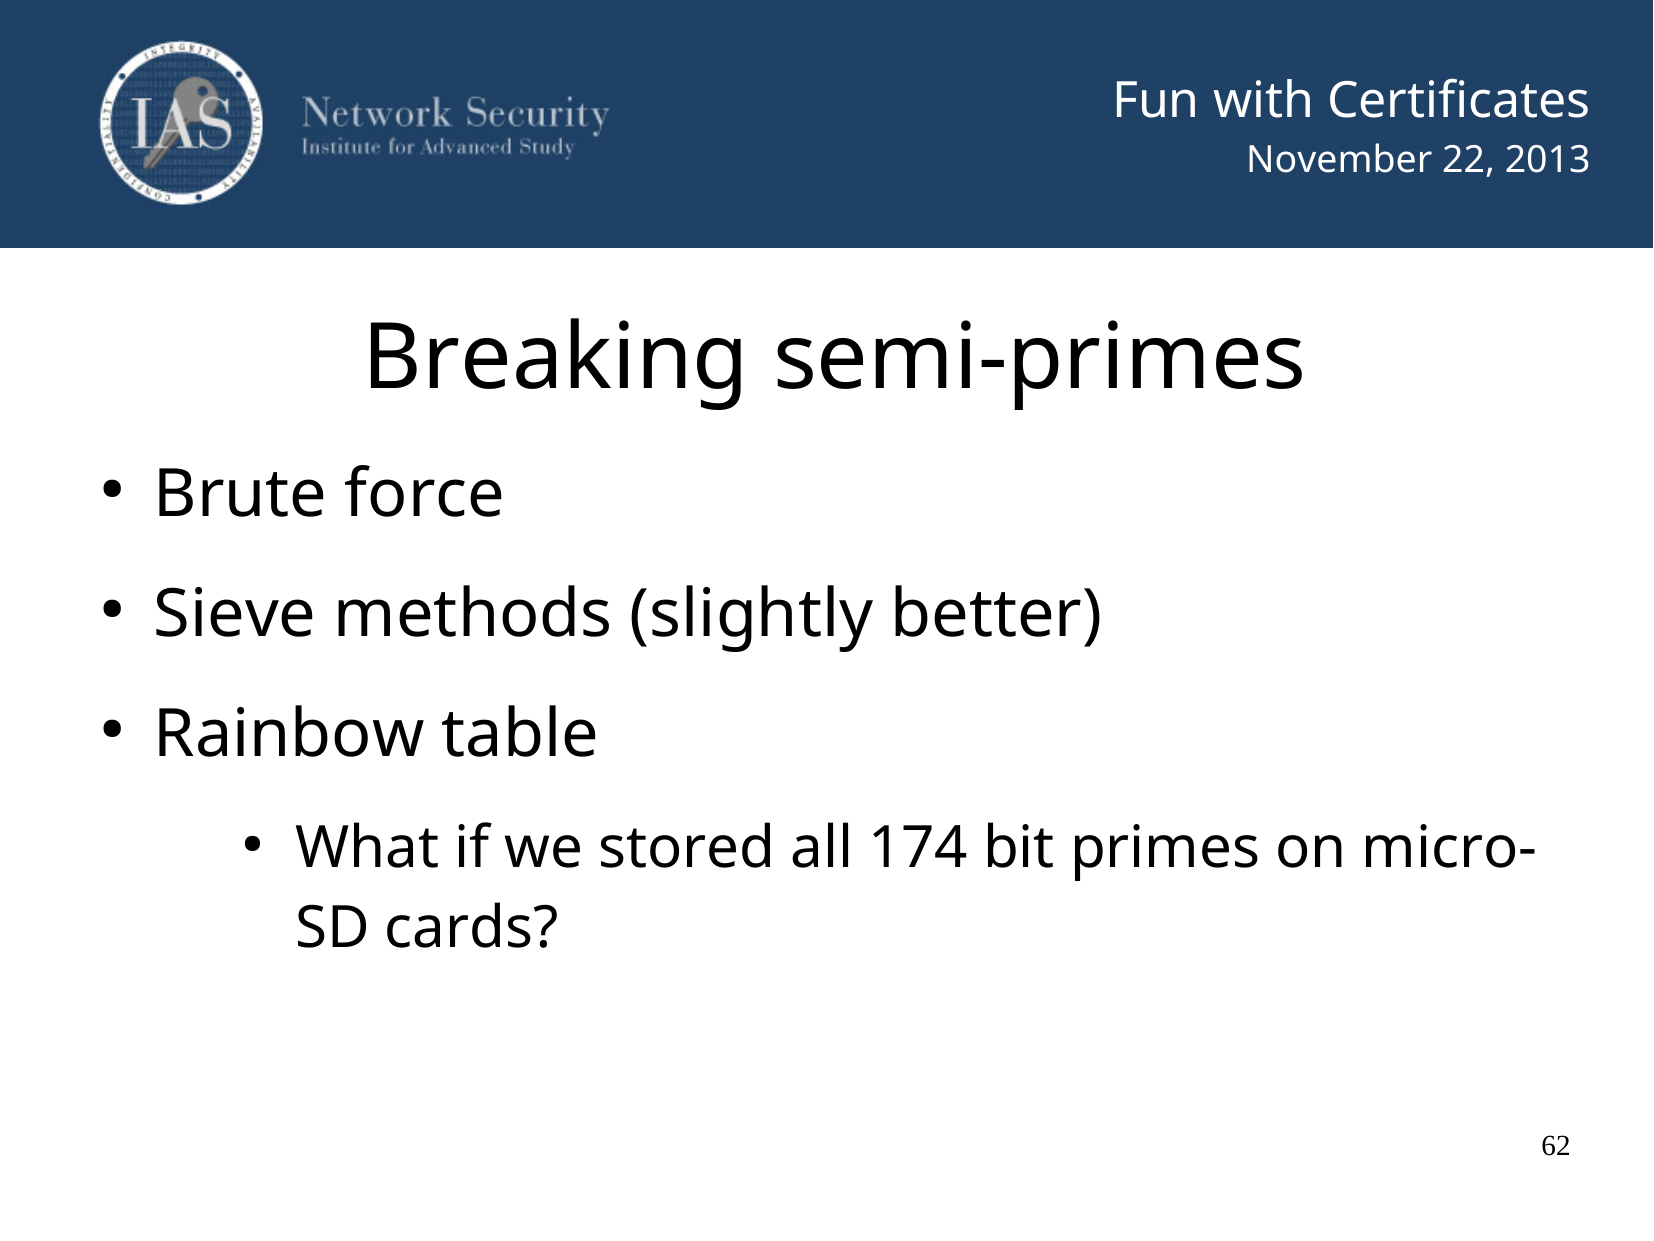

# Breaking semi-primes
Brute force
Sieve methods (slightly better)
Rainbow table
What if we stored all 174 bit primes on micro-SD cards?
62